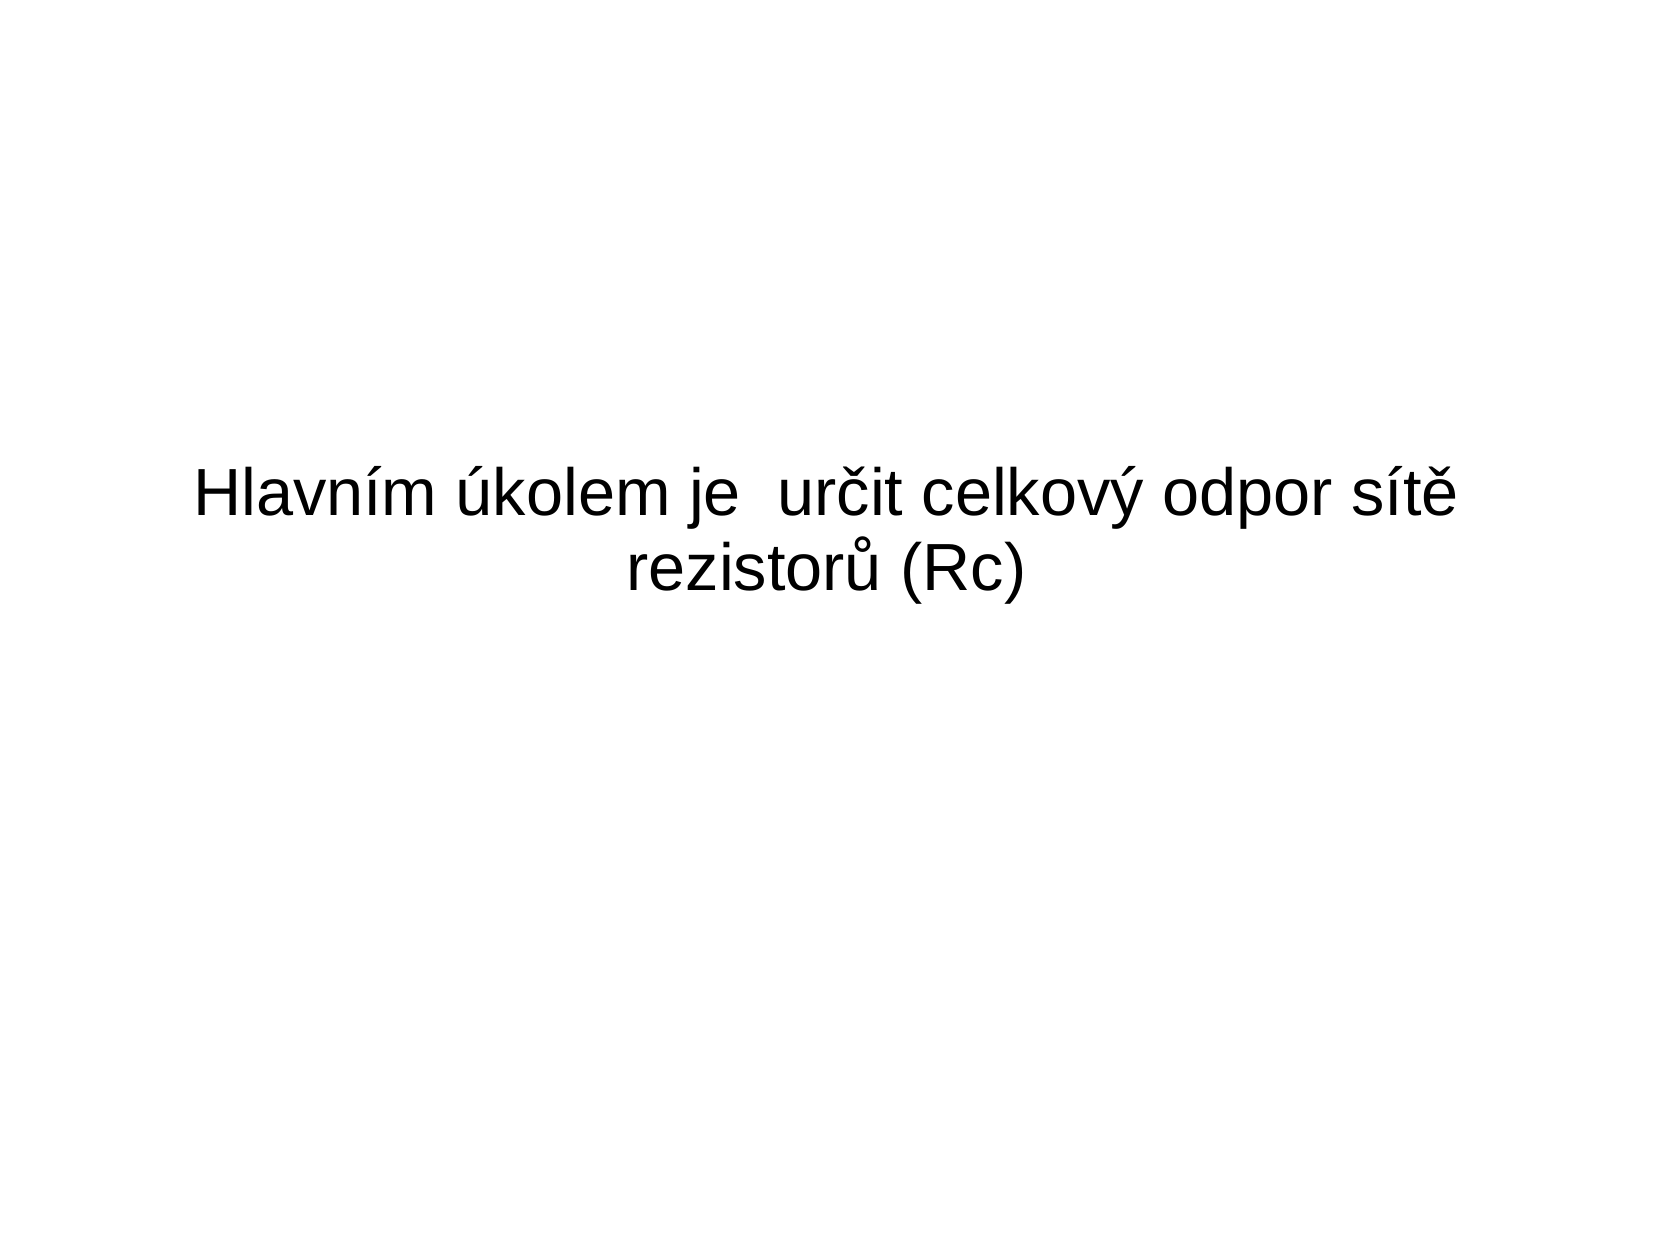

# Hlavním úkolem je určit celkový odpor sítě rezistorů (Rc)